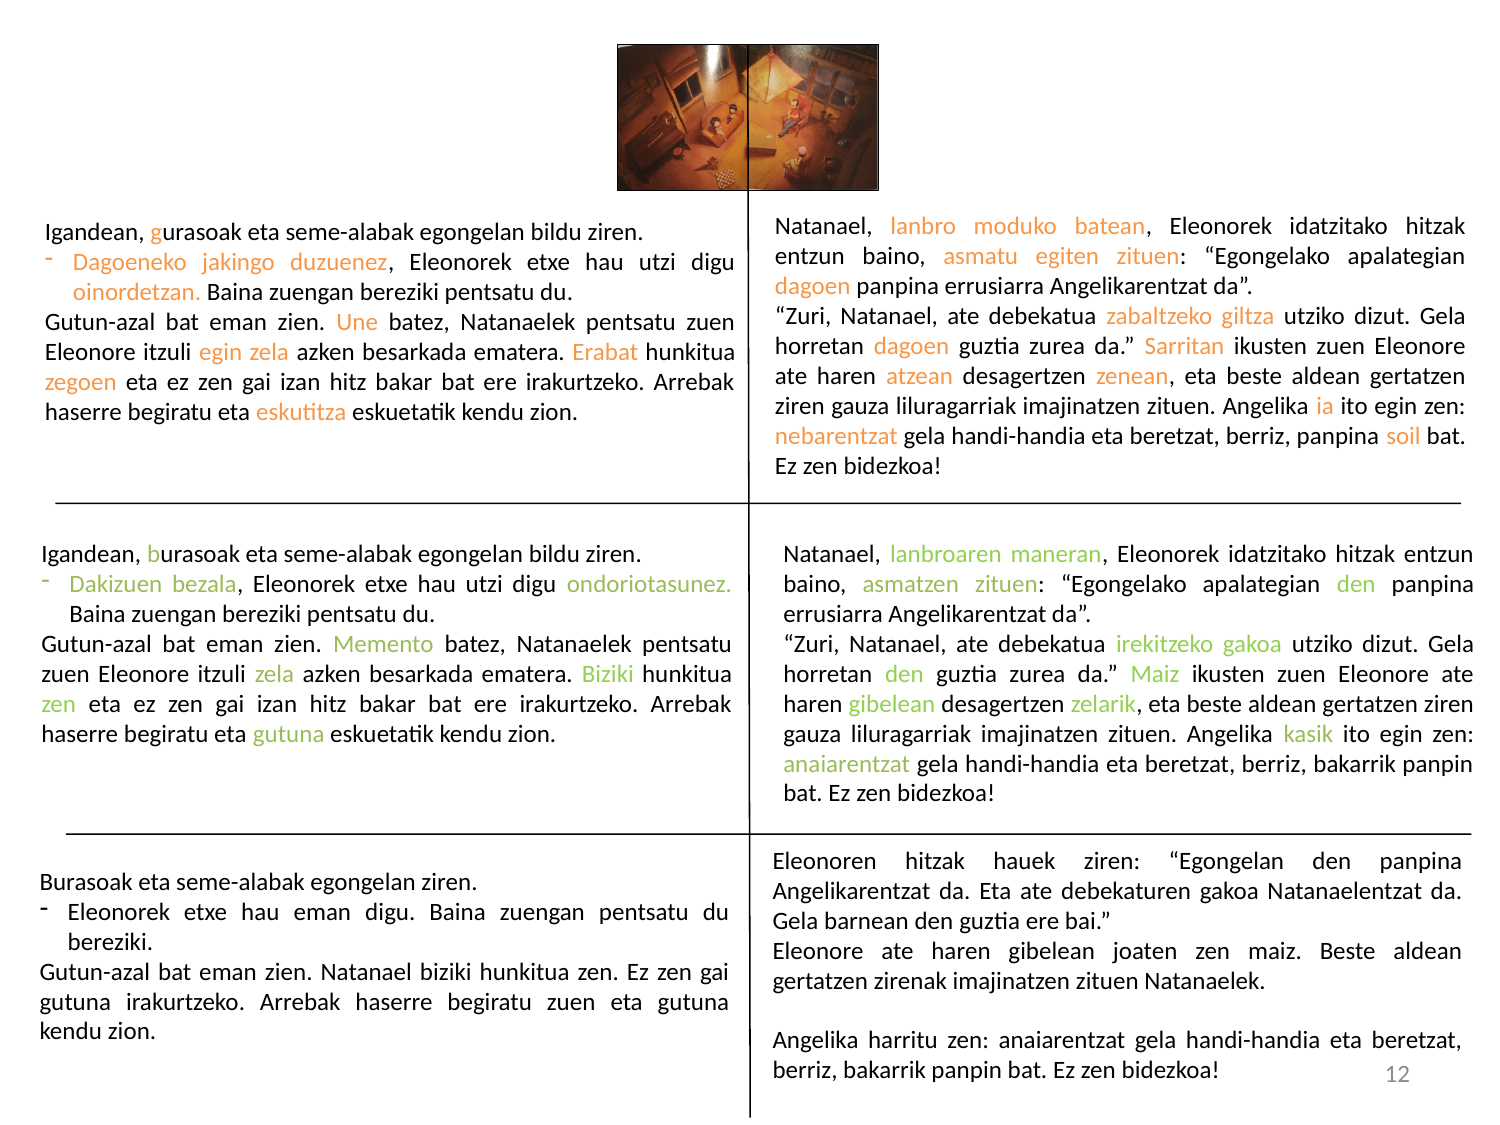

Natanael, lanbro moduko batean, Eleonorek idatzitako hitzak entzun baino, asmatu egiten zituen: “Egongelako apalategian dagoen panpina errusiarra Angelikarentzat da”.
“Zuri, Natanael, ate debekatua zabaltzeko giltza utziko dizut. Gela horretan dagoen guztia zurea da.” Sarritan ikusten zuen Eleonore ate haren atzean desagertzen zenean, eta beste aldean gertatzen ziren gauza liluragarriak imajinatzen zituen. Angelika ia ito egin zen: nebarentzat gela handi-handia eta beretzat, berriz, panpina soil bat. Ez zen bidezkoa!
Igandean, gurasoak eta seme-alabak egongelan bildu ziren.
Dagoeneko jakingo duzuenez, Eleonorek etxe hau utzi digu oinordetzan. Baina zuengan bereziki pentsatu du.
Gutun-azal bat eman zien. Une batez, Natanaelek pentsatu zuen Eleonore itzuli egin zela azken besarkada ematera. Erabat hunkitua zegoen eta ez zen gai izan hitz bakar bat ere irakurtzeko. Arrebak haserre begiratu eta eskutitza eskuetatik kendu zion.
Natanael, lanbroaren maneran, Eleonorek idatzitako hitzak entzun baino, asmatzen zituen: “Egongelako apalategian den panpina errusiarra Angelikarentzat da”.
“Zuri, Natanael, ate debekatua irekitzeko gakoa utziko dizut. Gela horretan den guztia zurea da.” Maiz ikusten zuen Eleonore ate haren gibelean desagertzen zelarik, eta beste aldean gertatzen ziren gauza liluragarriak imajinatzen zituen. Angelika kasik ito egin zen: anaiarentzat gela handi-handia eta beretzat, berriz, bakarrik panpin bat. Ez zen bidezkoa!
Igandean, burasoak eta seme-alabak egongelan bildu ziren.
Dakizuen bezala, Eleonorek etxe hau utzi digu ondoriotasunez. Baina zuengan bereziki pentsatu du.
Gutun-azal bat eman zien. Memento batez, Natanaelek pentsatu zuen Eleonore itzuli zela azken besarkada ematera. Biziki hunkitua zen eta ez zen gai izan hitz bakar bat ere irakurtzeko. Arrebak haserre begiratu eta gutuna eskuetatik kendu zion.
Eleonoren hitzak hauek ziren: “Egongelan den panpina Angelikarentzat da. Eta ate debekaturen gakoa Natanaelentzat da. Gela barnean den guztia ere bai.”
Eleonore ate haren gibelean joaten zen maiz. Beste aldean gertatzen zirenak imajinatzen zituen Natanaelek.
Angelika harritu zen: anaiarentzat gela handi-handia eta beretzat, berriz, bakarrik panpin bat. Ez zen bidezkoa!
Burasoak eta seme-alabak egongelan ziren.
Eleonorek etxe hau eman digu. Baina zuengan pentsatu du bereziki.
Gutun-azal bat eman zien. Natanael biziki hunkitua zen. Ez zen gai gutuna irakurtzeko. Arrebak haserre begiratu zuen eta gutuna kendu zion.